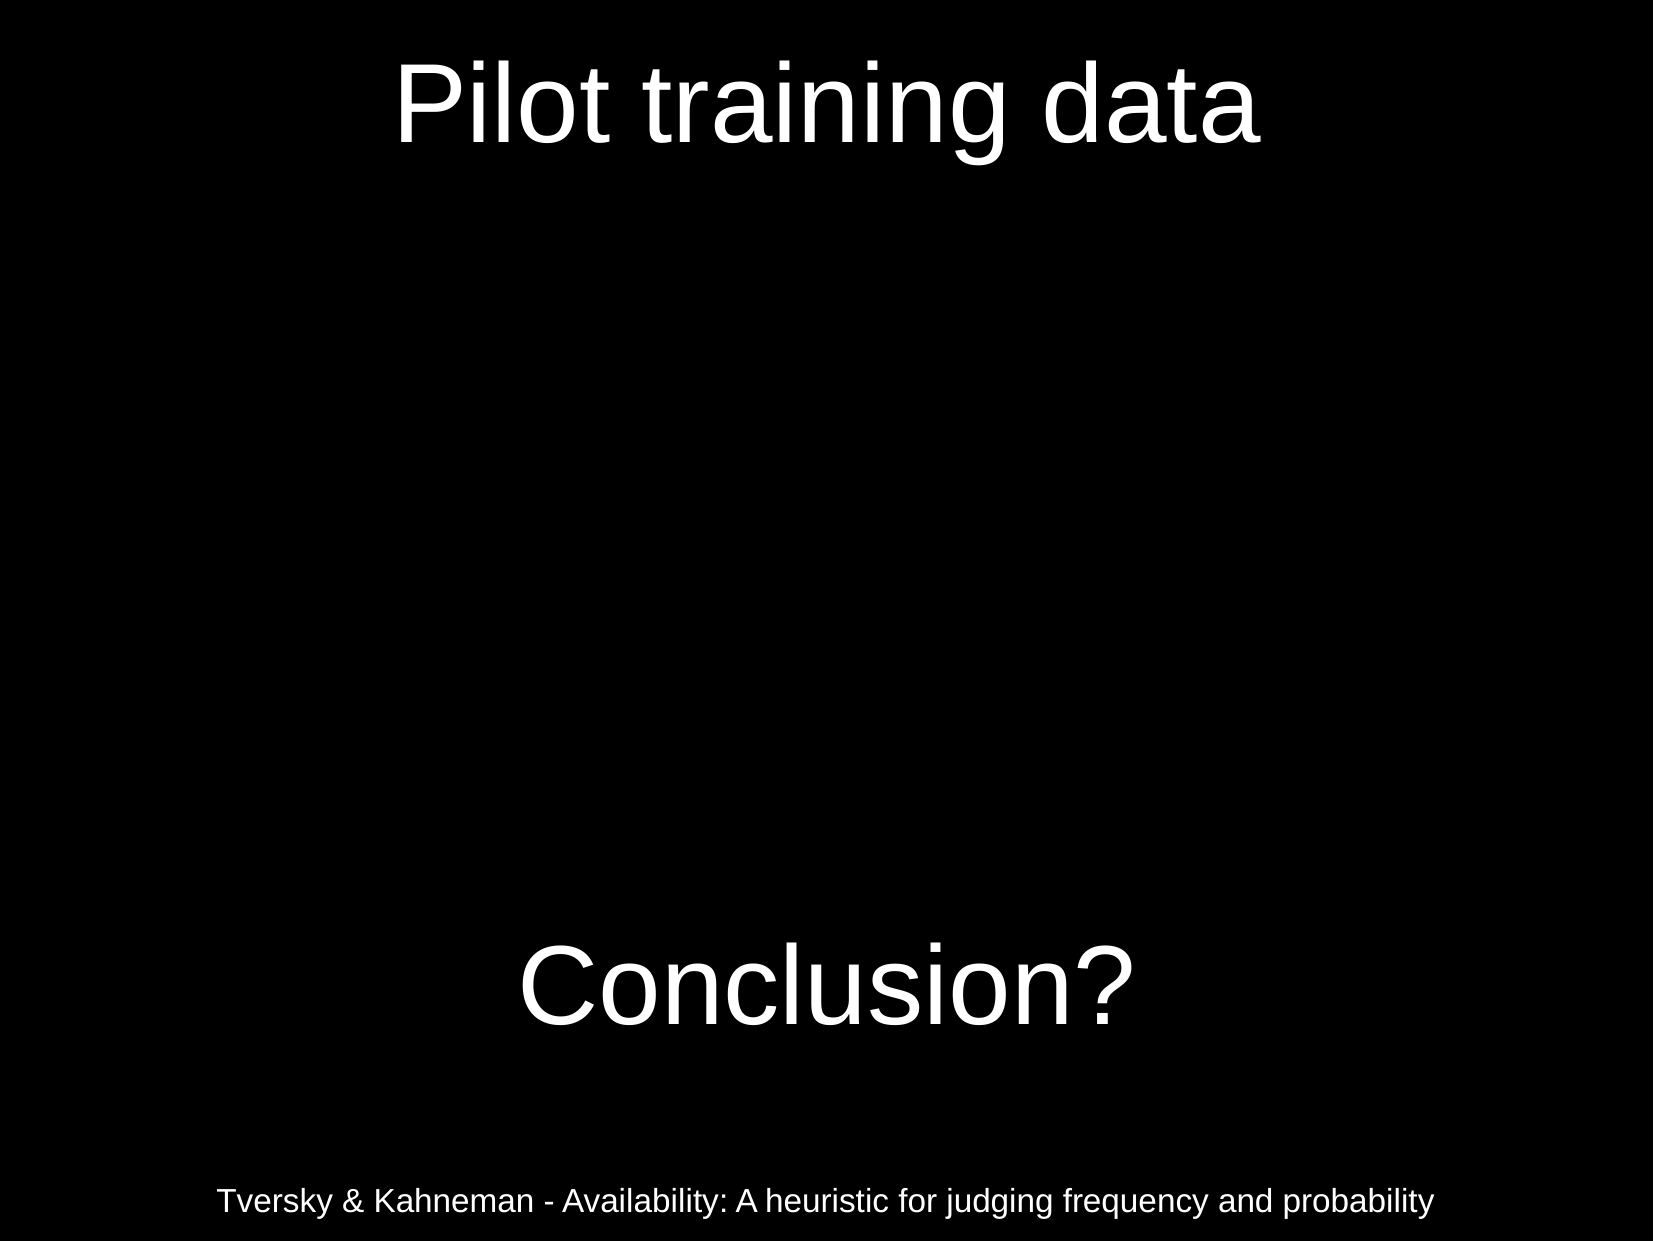

# Pilot training data
| Day N | Response | Day N+1 |
| --- | --- | --- |
| Very good | Praise | Good |
| Very bad | Criticism | Bad |
Conclusion?
Tversky & Kahneman - Availability: A heuristic for judging frequency and probability